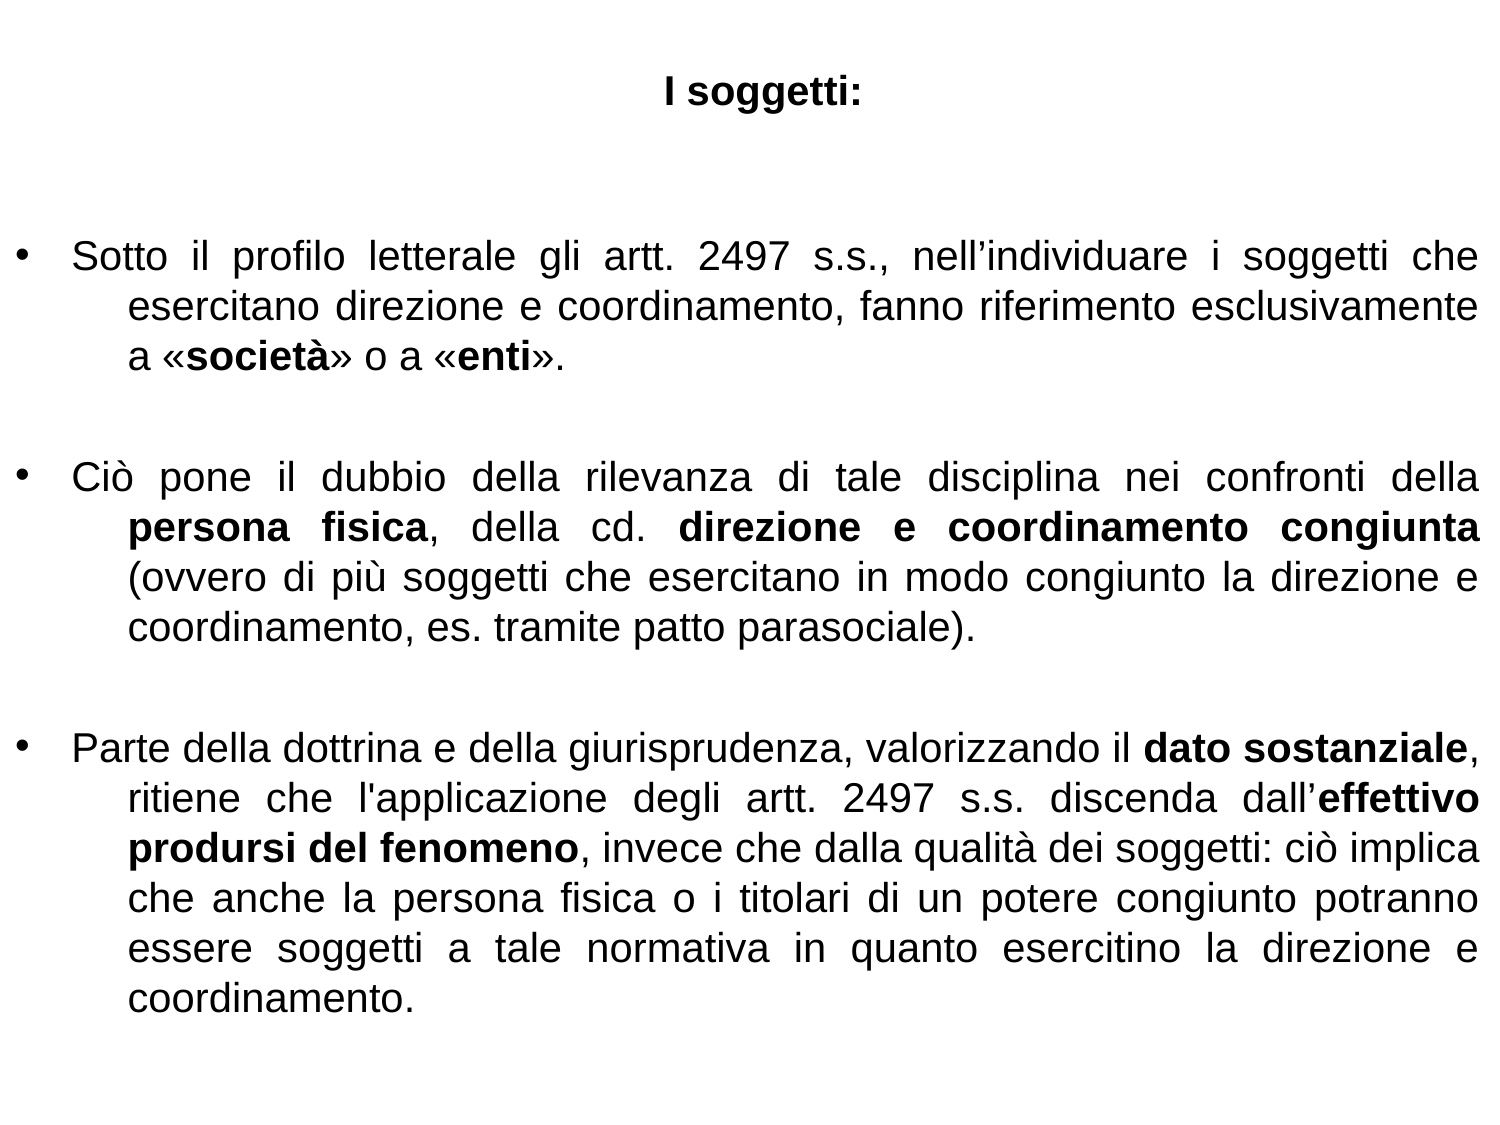

# I soggetti:
Sotto il profilo letterale gli artt. 2497 s.s., nell’individuare i soggetti che esercitano direzione e coordinamento, fanno riferimento esclusivamente a «società» o a «enti».
Ciò pone il dubbio della rilevanza di tale disciplina nei confronti della persona fisica, della cd. direzione e coordinamento congiunta (ovvero di più soggetti che esercitano in modo congiunto la direzione e coordinamento, es. tramite patto parasociale).
Parte della dottrina e della giurisprudenza, valorizzando il dato sostanziale, ritiene che l'applicazione degli artt. 2497 s.s. discenda dall’effettivo prodursi del fenomeno, invece che dalla qualità dei soggetti: ciò implica che anche la persona fisica o i titolari di un potere congiunto potranno essere soggetti a tale normativa in quanto esercitino la direzione e coordinamento.